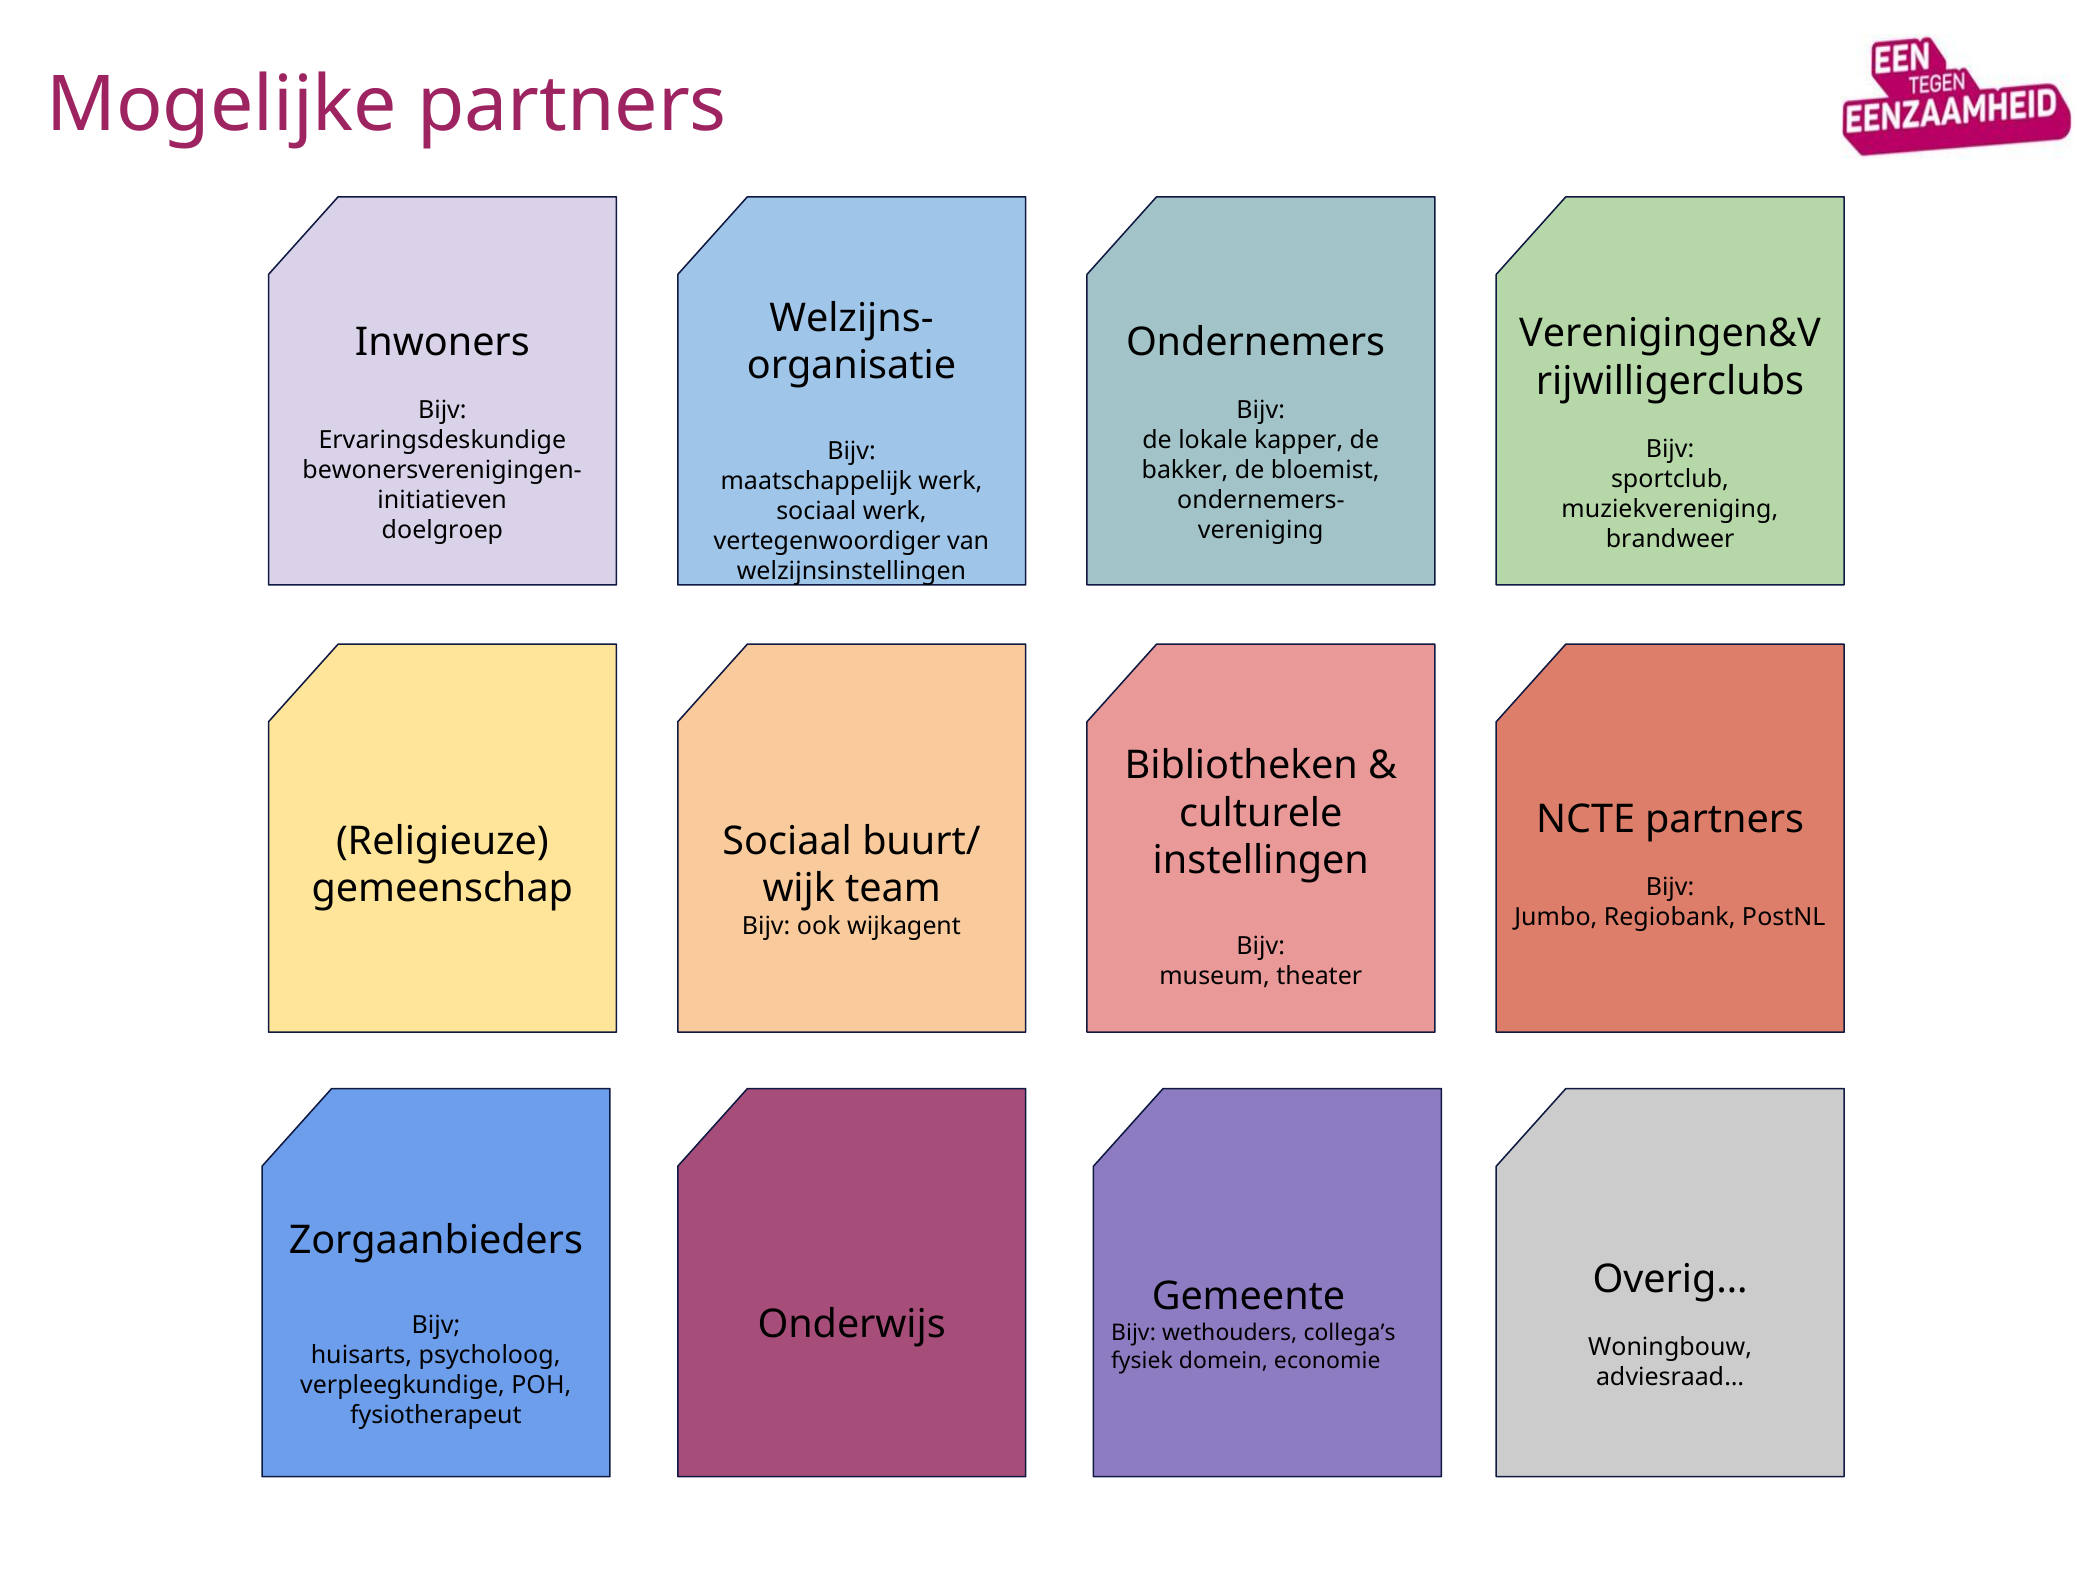

# Mogelijke partners
Inwoners
Bijv:
Ervaringsdeskundige bewonersverenigingen- initiatieven
doelgroep
Welzijns-
organisatie
Bijv:
maatschappelijk werk, sociaal werk, vertegenwoordiger van welzijnsinstellingen
Ondernemers
Bijv:
de lokale kapper, de bakker, de bloemist, ondernemers-
vereniging
Verenigingen&Vrijwilligerclubs
Bijv:
sportclub, muziekvereniging, brandweer
(Religieuze) gemeenschap
Sociaal buurt/
wijk team
Bijv: ook wijkagent
Bibliotheken & culturele instellingen
Bijv:
museum, theater
NCTE partners
Bijv:
Jumbo, Regiobank, PostNL
Zorgaanbieders
Bijv;
huisarts, psycholoog, verpleegkundige, POH, fysiotherapeut
Onderwijs
 Gemeente
Bijv: wethouders, collega’s fysiek domein, economie
Overig…
Woningbouw, adviesraad…